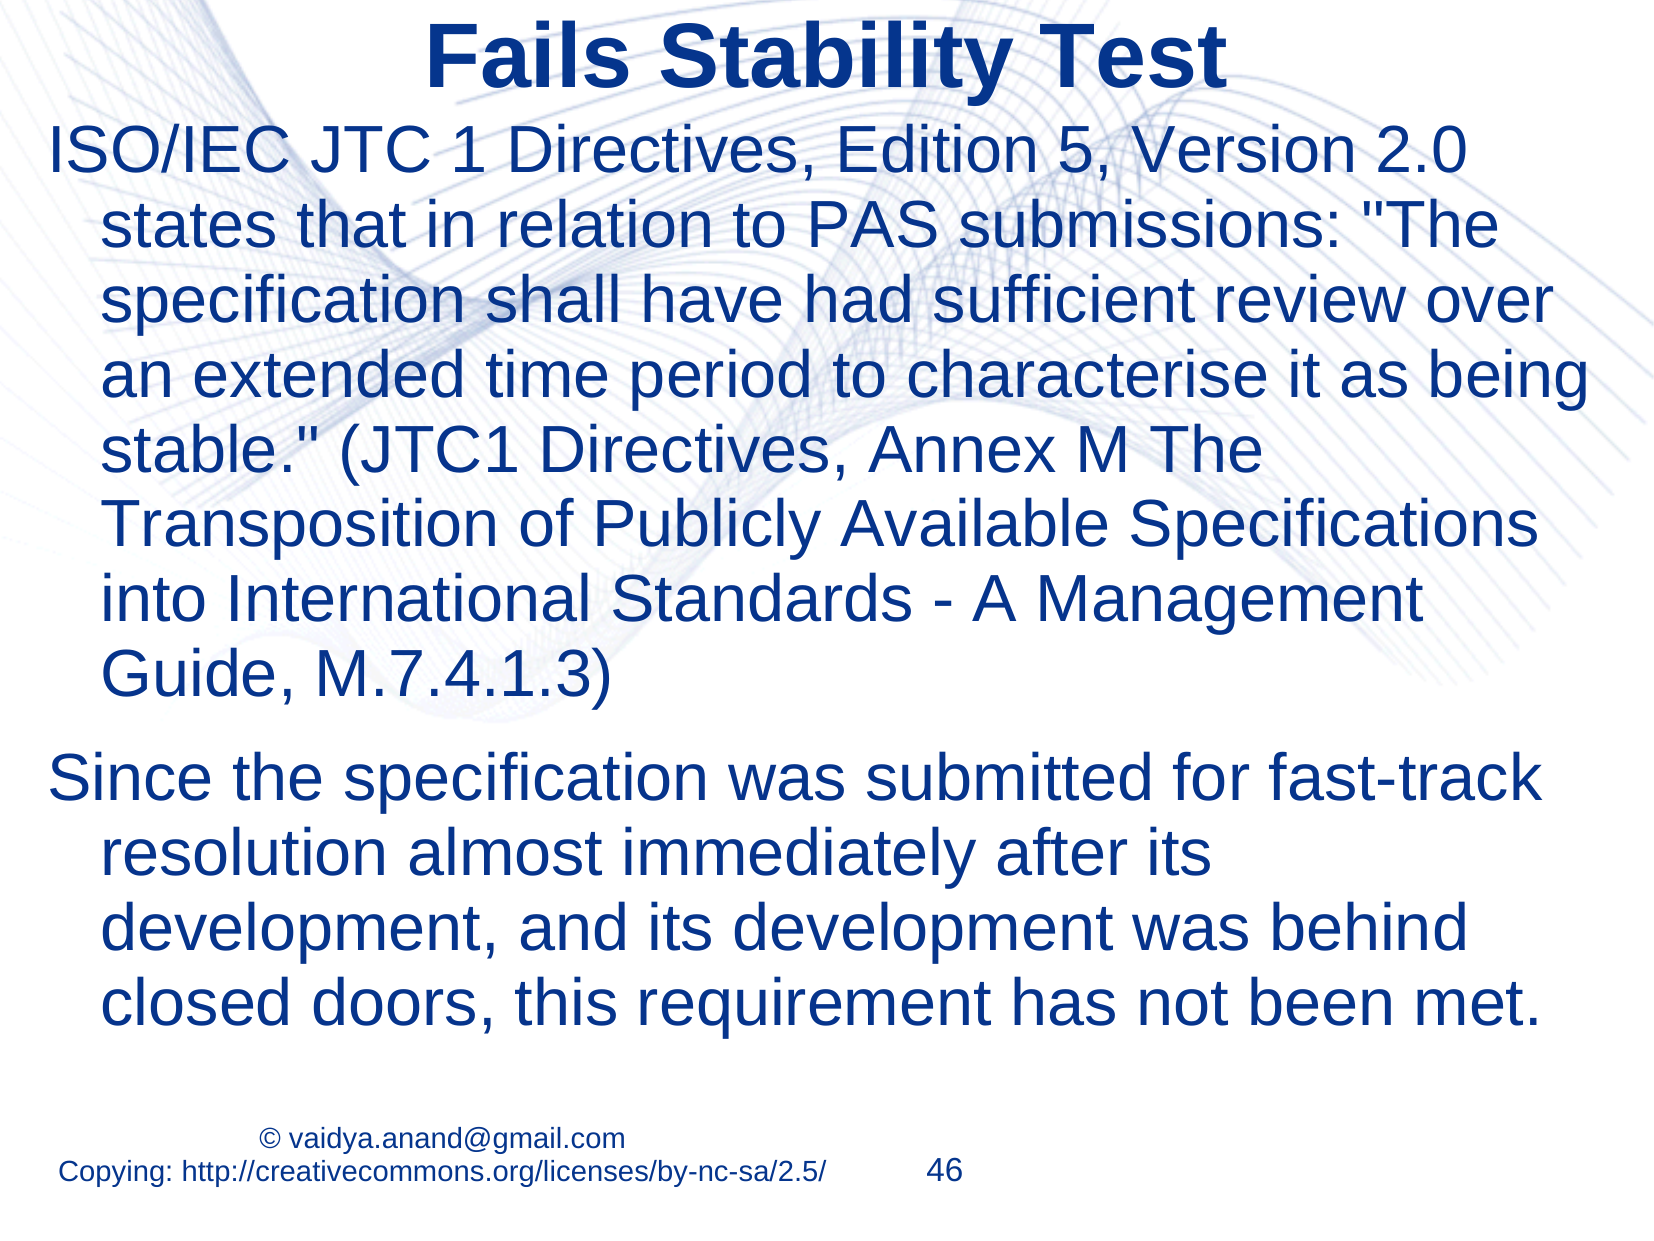

# Fails Stability Test
ISO/IEC JTC 1 Directives, Edition 5, Version 2.0 states that in relation to PAS submissions: "The specification shall have had sufficient review over an extended time period to characterise it as being stable." (JTC1 Directives, Annex M The Transposition of Publicly Available Specifications into International Standards - A Management Guide, M.7.4.1.3)
Since the specification was submitted for fast-track resolution almost immediately after its development, and its development was behind closed doors, this requirement has not been met.
http://www.broffice.org
46